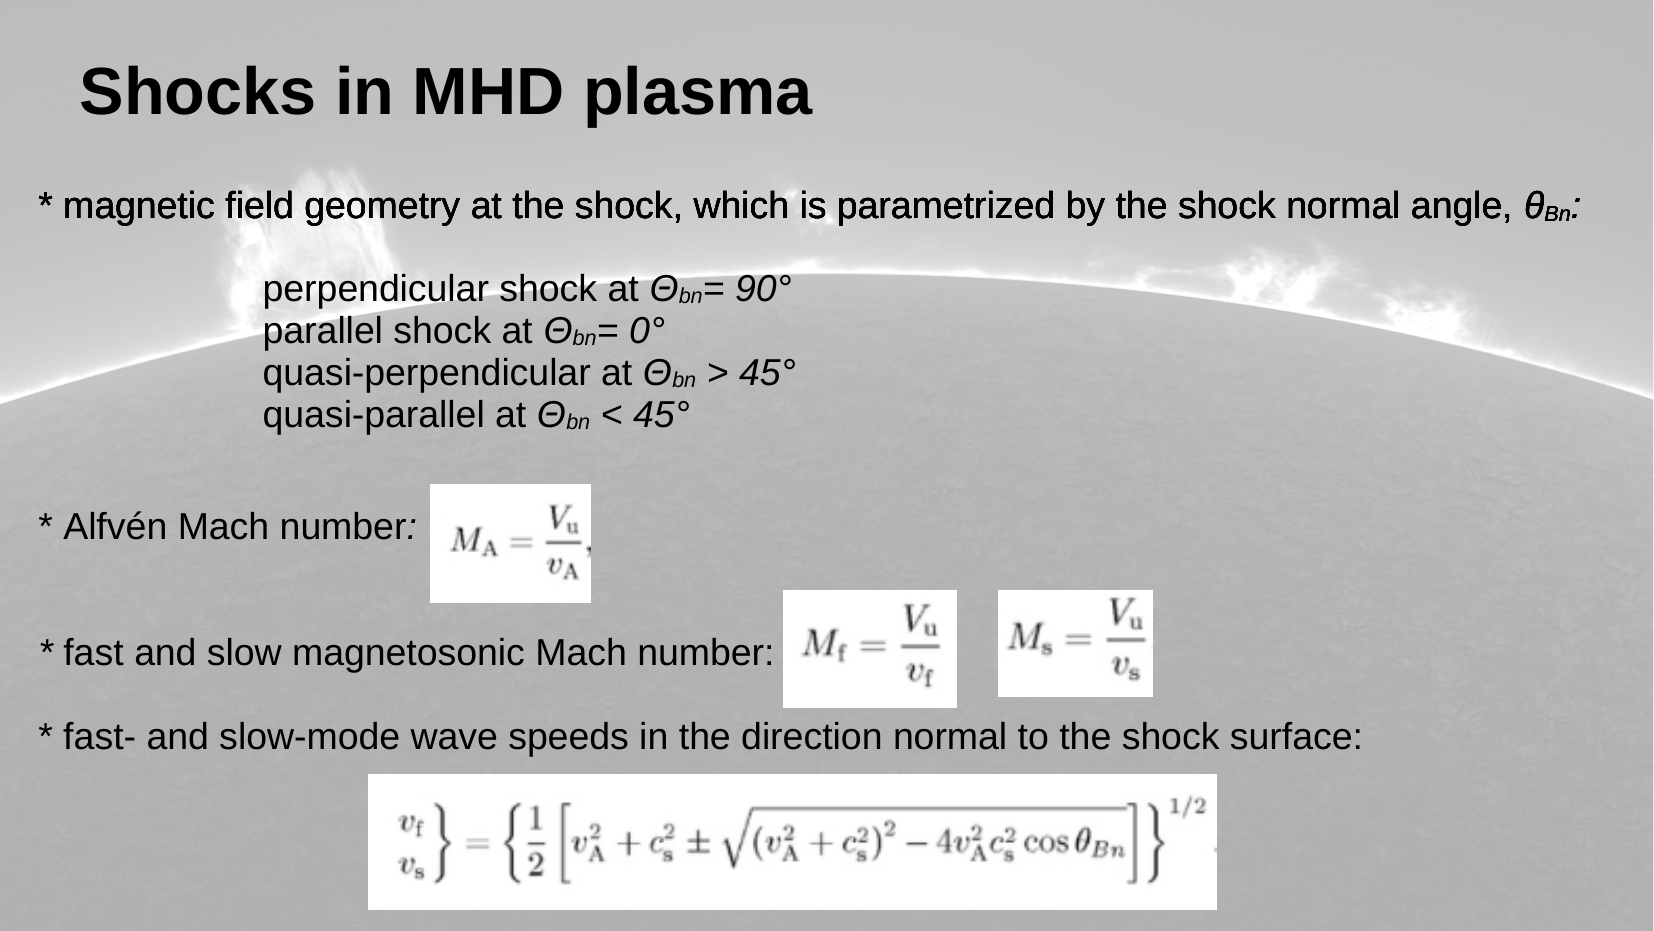

Shocks in MHD plasma
* magnetic field geometry at the shock, which is parametrized by the shock normal angle, θBn:
* magnetic field geometry at the shock, which is parametrized by the shock normal angle, θBn:
* magnetic field geometry at the shock, which is parametrized by the shock normal angle, θBn:
* magnetic field geometry at the shock, which is parametrized by the shock normal angle, θBn:
perpendicular shock at Θbn= 90°
parallel shock at Θbn= 0°
quasi-perpendicular at Θbn > 45°
quasi-parallel at Θbn < 45°
* Alfvén Mach number:
* fast and slow magnetosonic Mach number:
* fast- and slow-mode wave speeds in the direction normal to the shock surface: